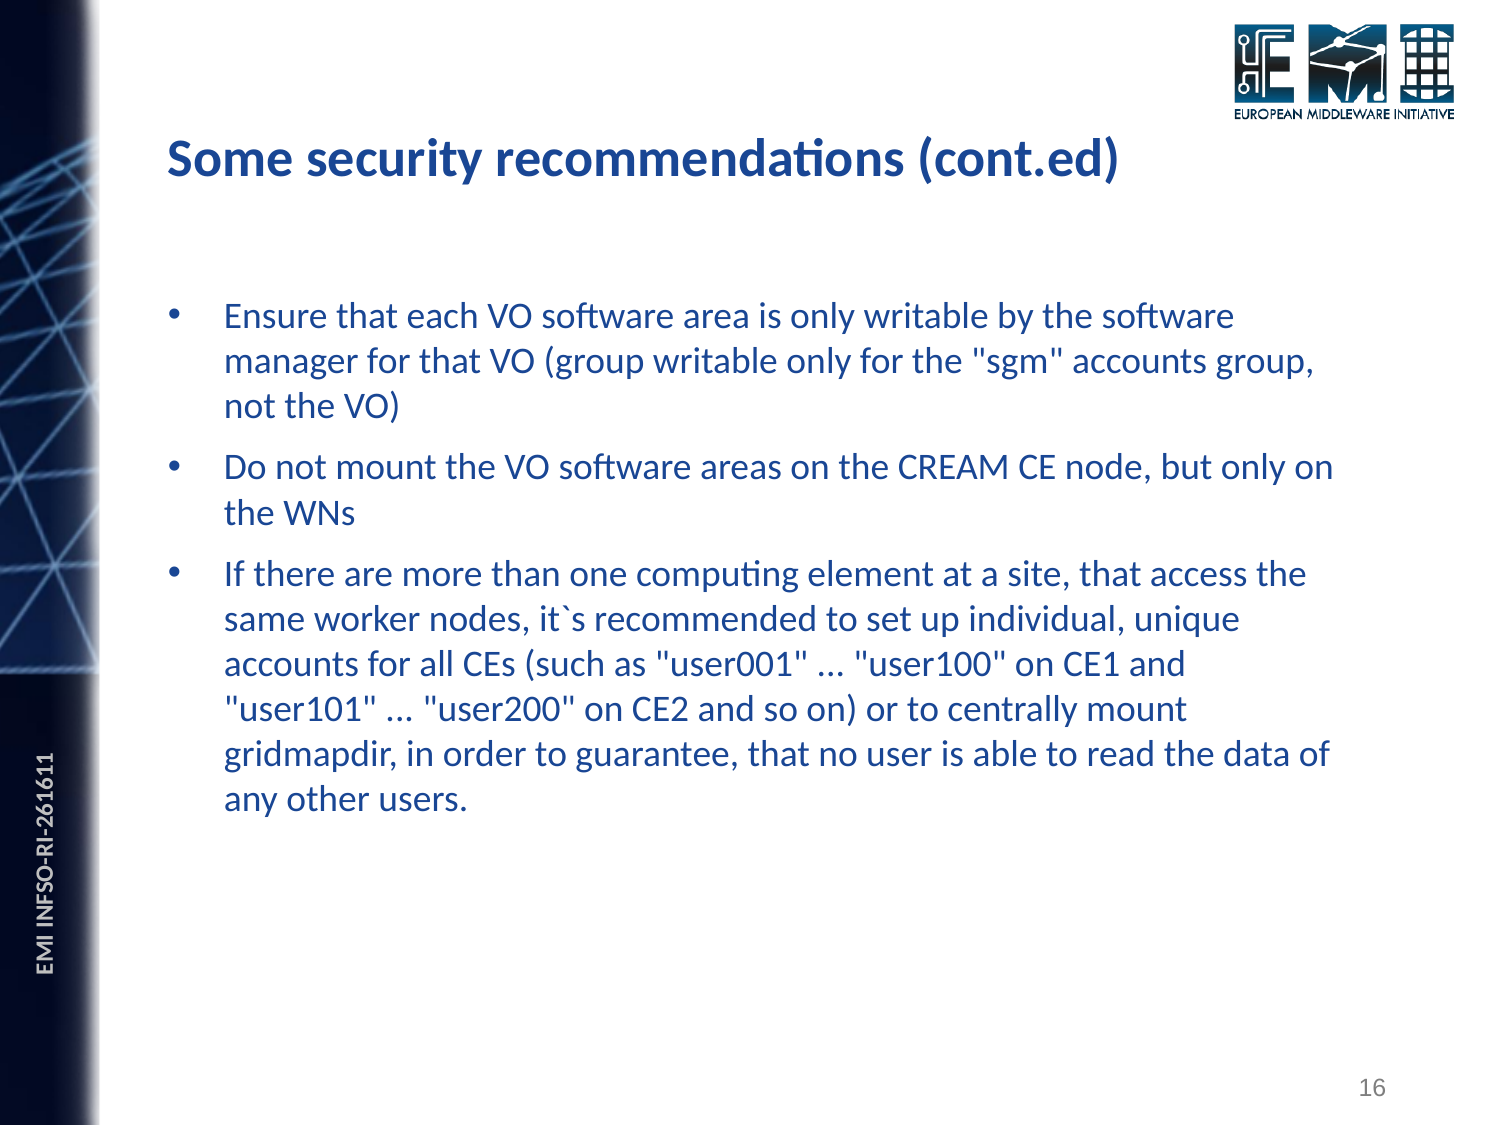

Some security recommendations (cont.ed)
# Ensure that each VO software area is only writable by the software manager for that VO (group writable only for the "sgm" accounts group, not the VO)
Do not mount the VO software areas on the CREAM CE node, but only on the WNs
If there are more than one computing element at a site, that access the same worker nodes, it`s recommended to set up individual, unique accounts for all CEs (such as "user001" ... "user100" on CE1 and "user101" ... "user200" on CE2 and so on) or to centrally mount gridmapdir, in order to guarantee, that no user is able to read the data of any other users.